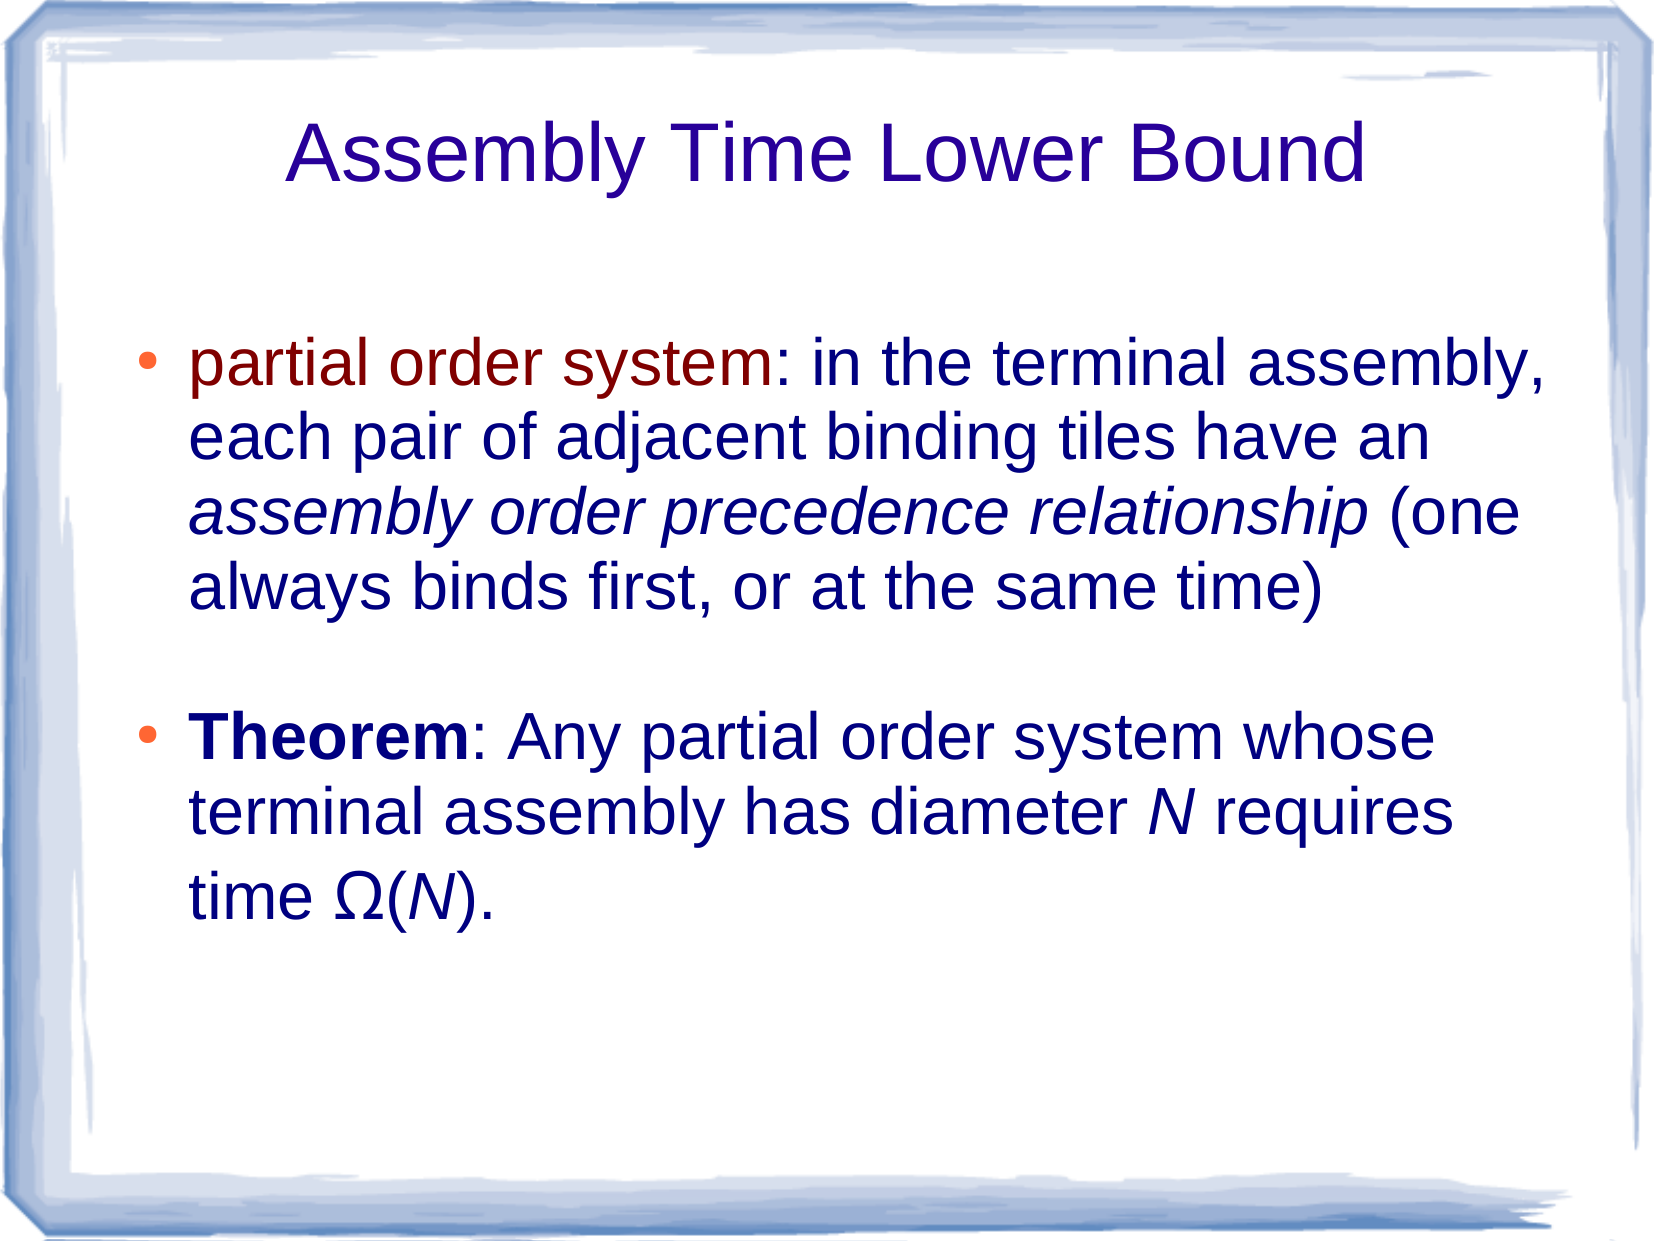

# Assembly Time Lower Bound
partial order system: in the terminal assembly, each pair of adjacent binding tiles have an assembly order precedence relationship (one always binds first, or at the same time)
Theorem: Any partial order system whose terminal assembly has diameter N requires time Ω(N).